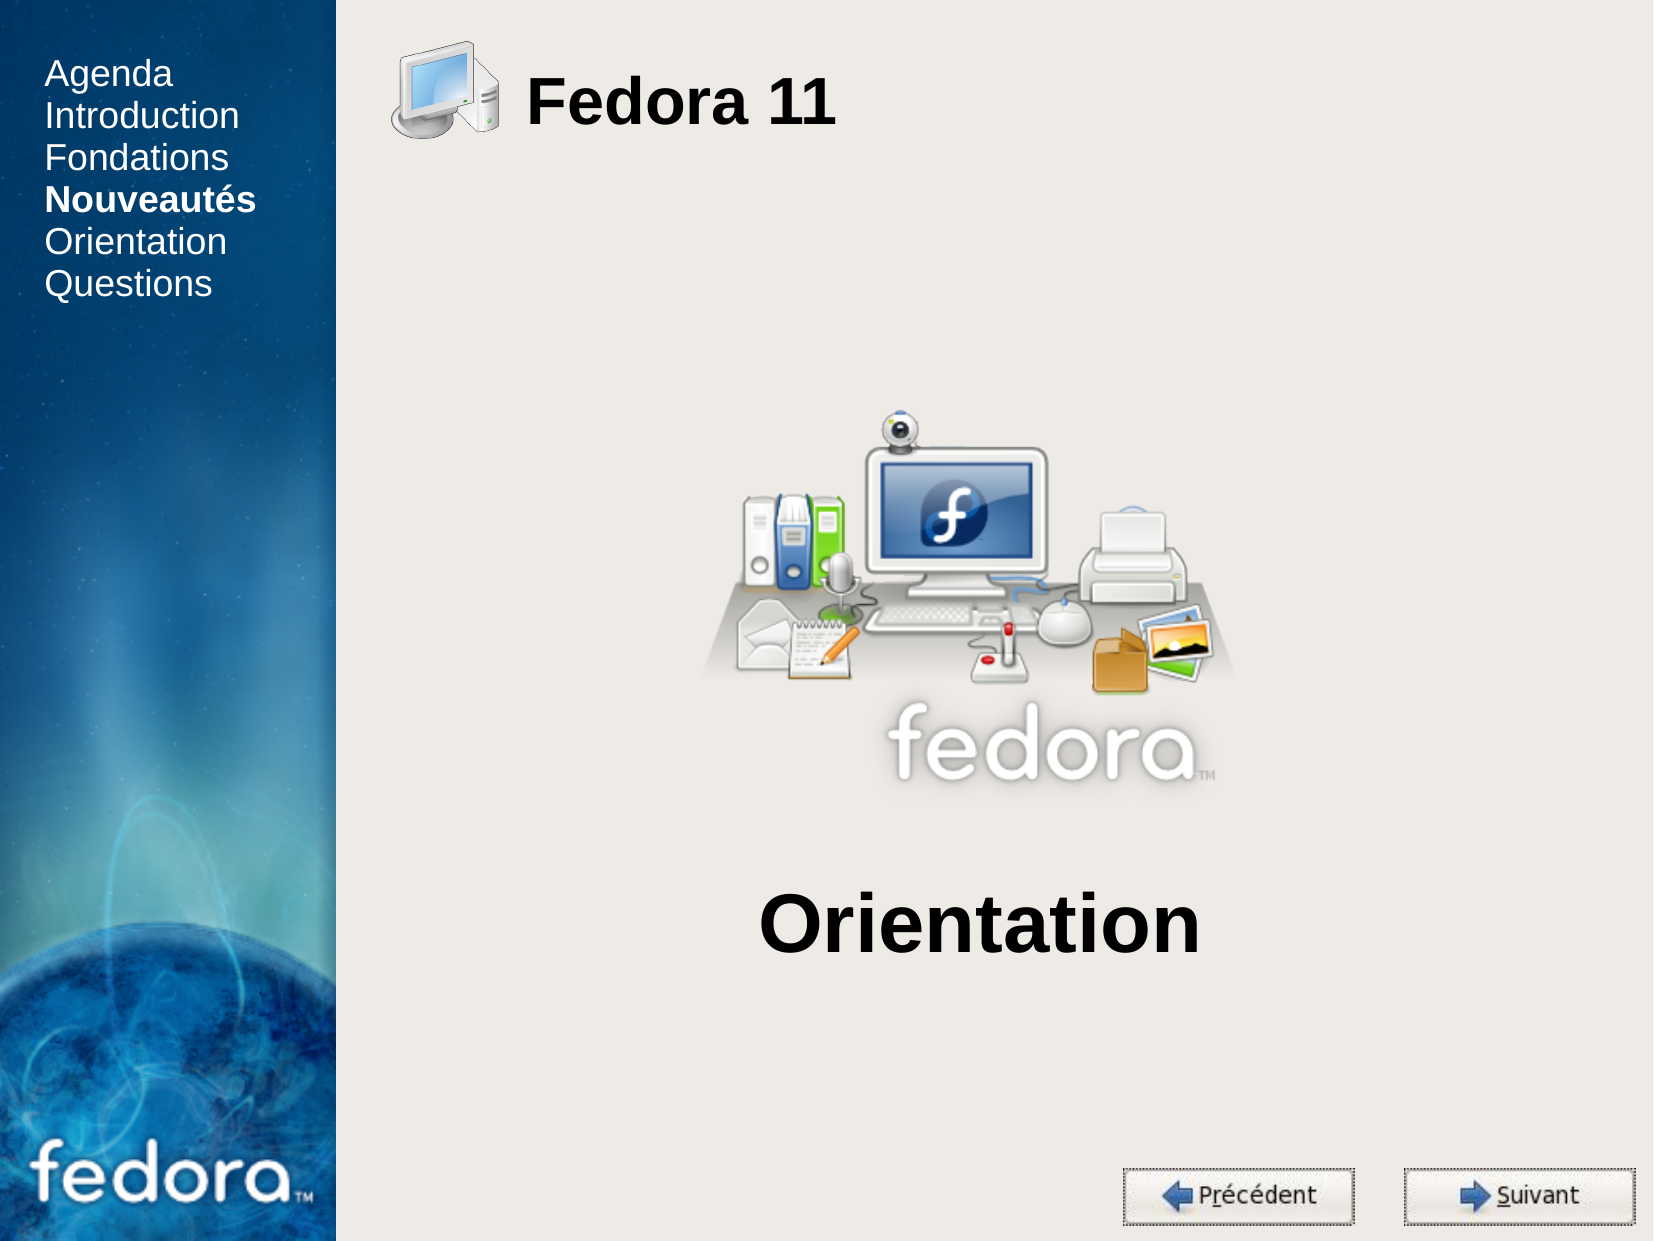

Agenda
Introduction
Fondations
Nouveautés
Orientation
Questions
# Agenda
Fedora 11
Orientation